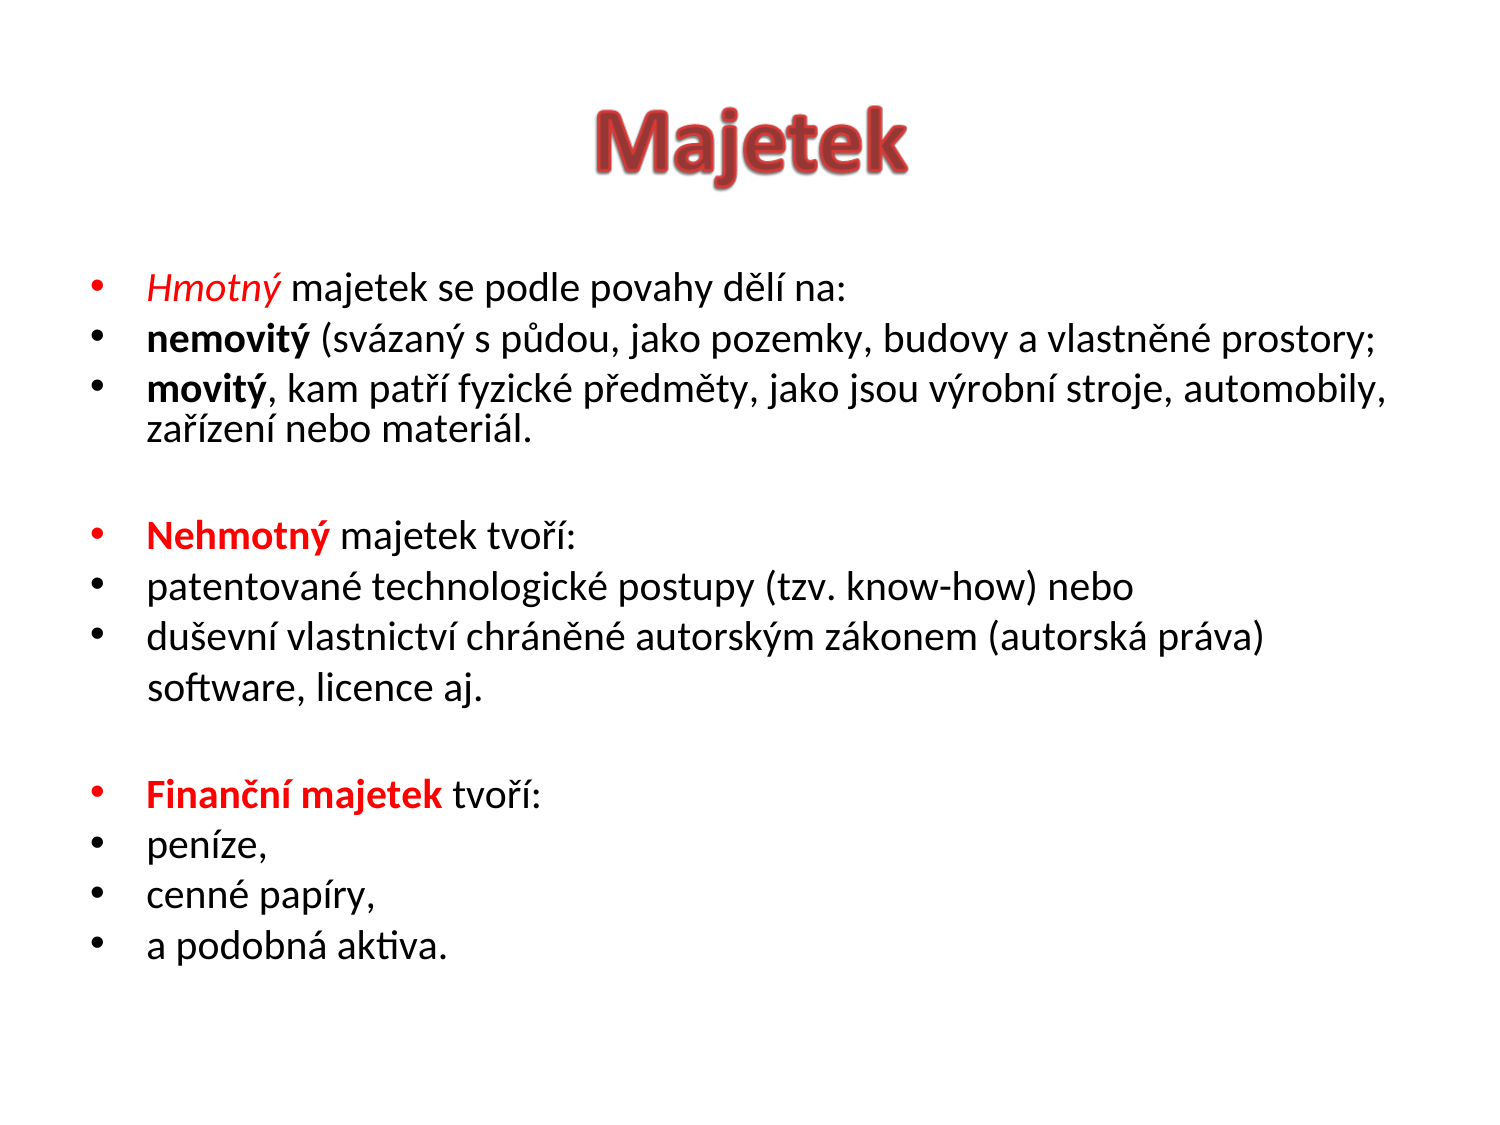

# Hmotný majetek se podle povahy dělí na:
nemovitý (svázaný s půdou, jako pozemky, budovy a vlastněné prostory;
movitý, kam patří fyzické předměty, jako jsou výrobní stroje, automobily, zařízení nebo materiál.
Nehmotný majetek tvoří:
patentované technologické postupy (tzv. know-how) nebo
duševní vlastnictví chráněné autorským zákonem (autorská práva)
 software, licence aj.
Finanční majetek tvoří:
peníze,
cenné papíry,
a podobná aktiva.